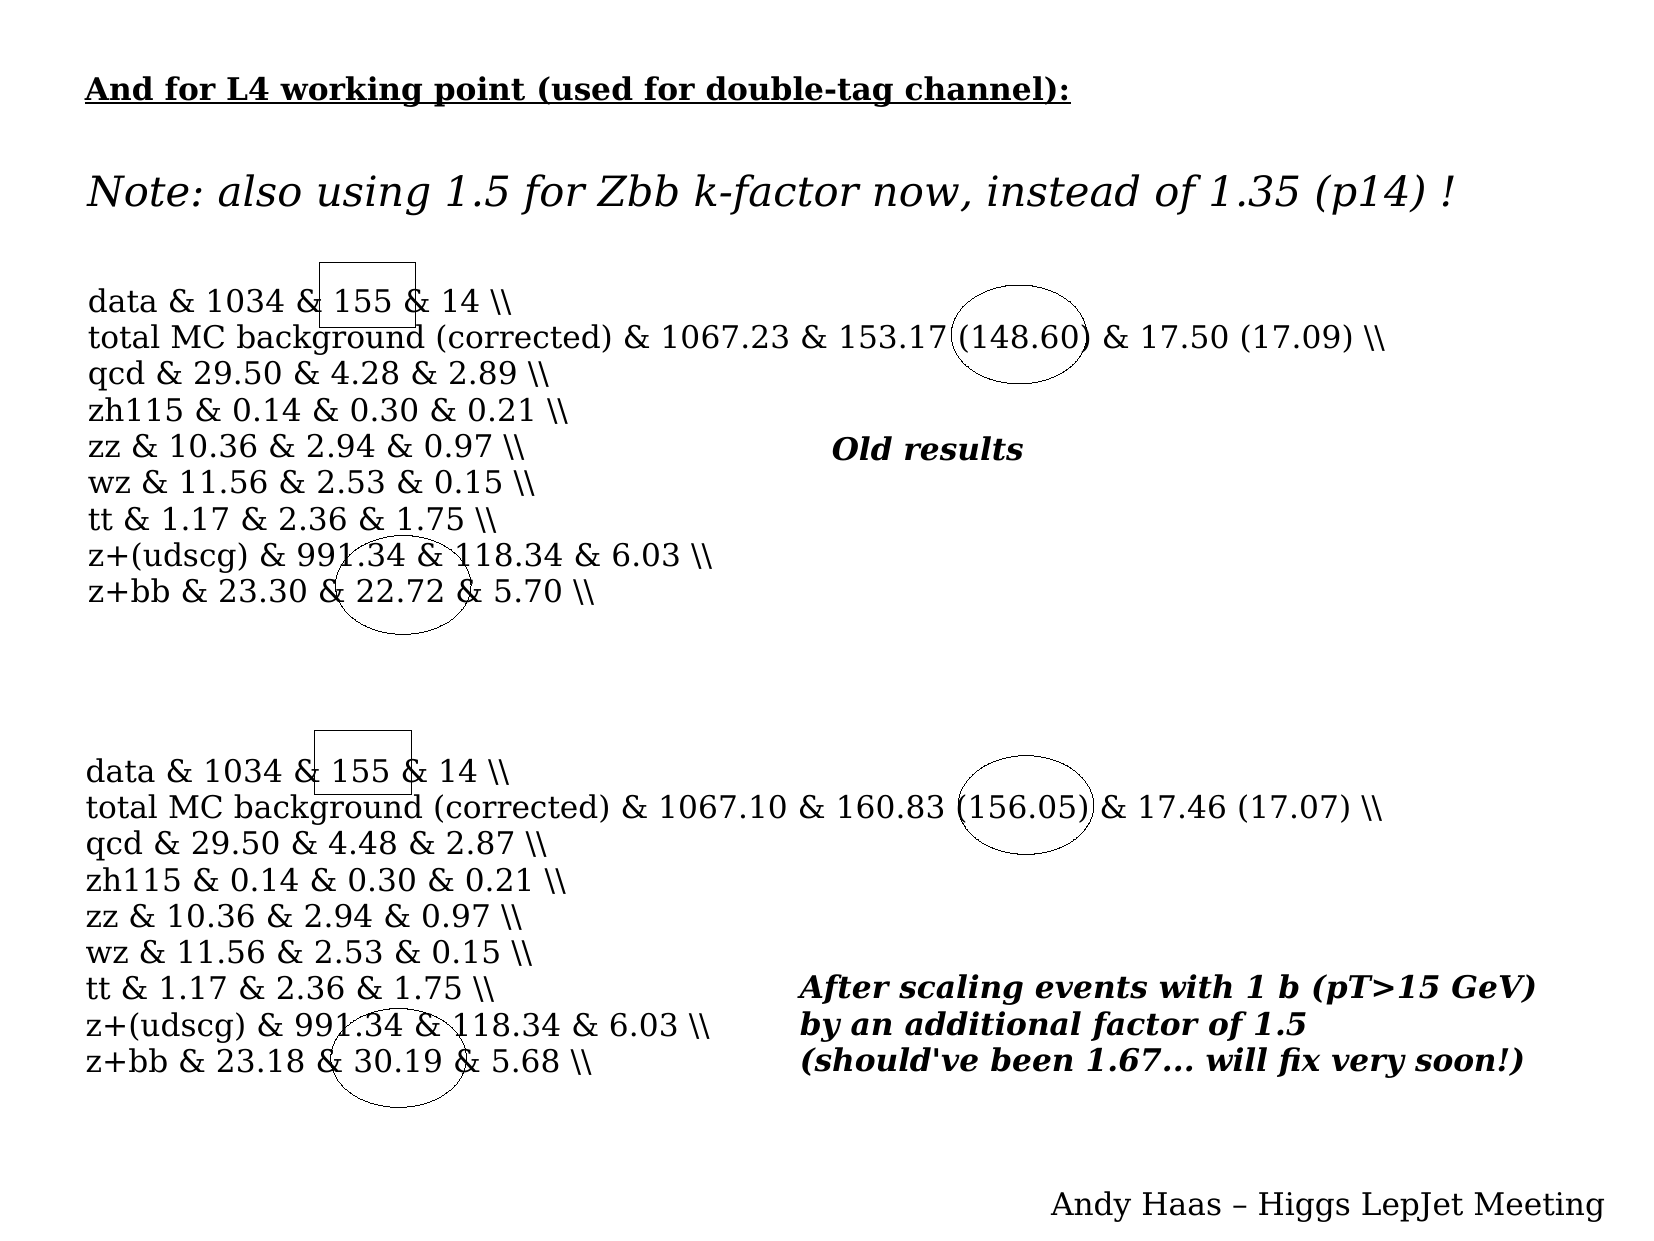

And for L4 working point (used for double-tag channel):
Note: also using 1.5 for Zbb k-factor now, instead of 1.35 (p14) !
data & 1034 & 155 & 14 \\
total MC background (corrected) & 1067.23 & 153.17 (148.60) & 17.50 (17.09) \\
qcd & 29.50 & 4.28 & 2.89 \\
zh115 & 0.14 & 0.30 & 0.21 \\
zz & 10.36 & 2.94 & 0.97 \\
wz & 11.56 & 2.53 & 0.15 \\
tt & 1.17 & 2.36 & 1.75 \\
z+(udscg) & 991.34 & 118.34 & 6.03 \\
z+bb & 23.30 & 22.72 & 5.70 \\
Old results
data & 1034 & 155 & 14 \\
total MC background (corrected) & 1067.10 & 160.83 (156.05) & 17.46 (17.07) \\
qcd & 29.50 & 4.48 & 2.87 \\
zh115 & 0.14 & 0.30 & 0.21 \\
zz & 10.36 & 2.94 & 0.97 \\
wz & 11.56 & 2.53 & 0.15 \\
tt & 1.17 & 2.36 & 1.75 \\
z+(udscg) & 991.34 & 118.34 & 6.03 \\
z+bb & 23.18 & 30.19 & 5.68 \\
After scaling events with 1 b (pT>15 GeV)
by an additional factor of 1.5
(should've been 1.67... will fix very soon!)